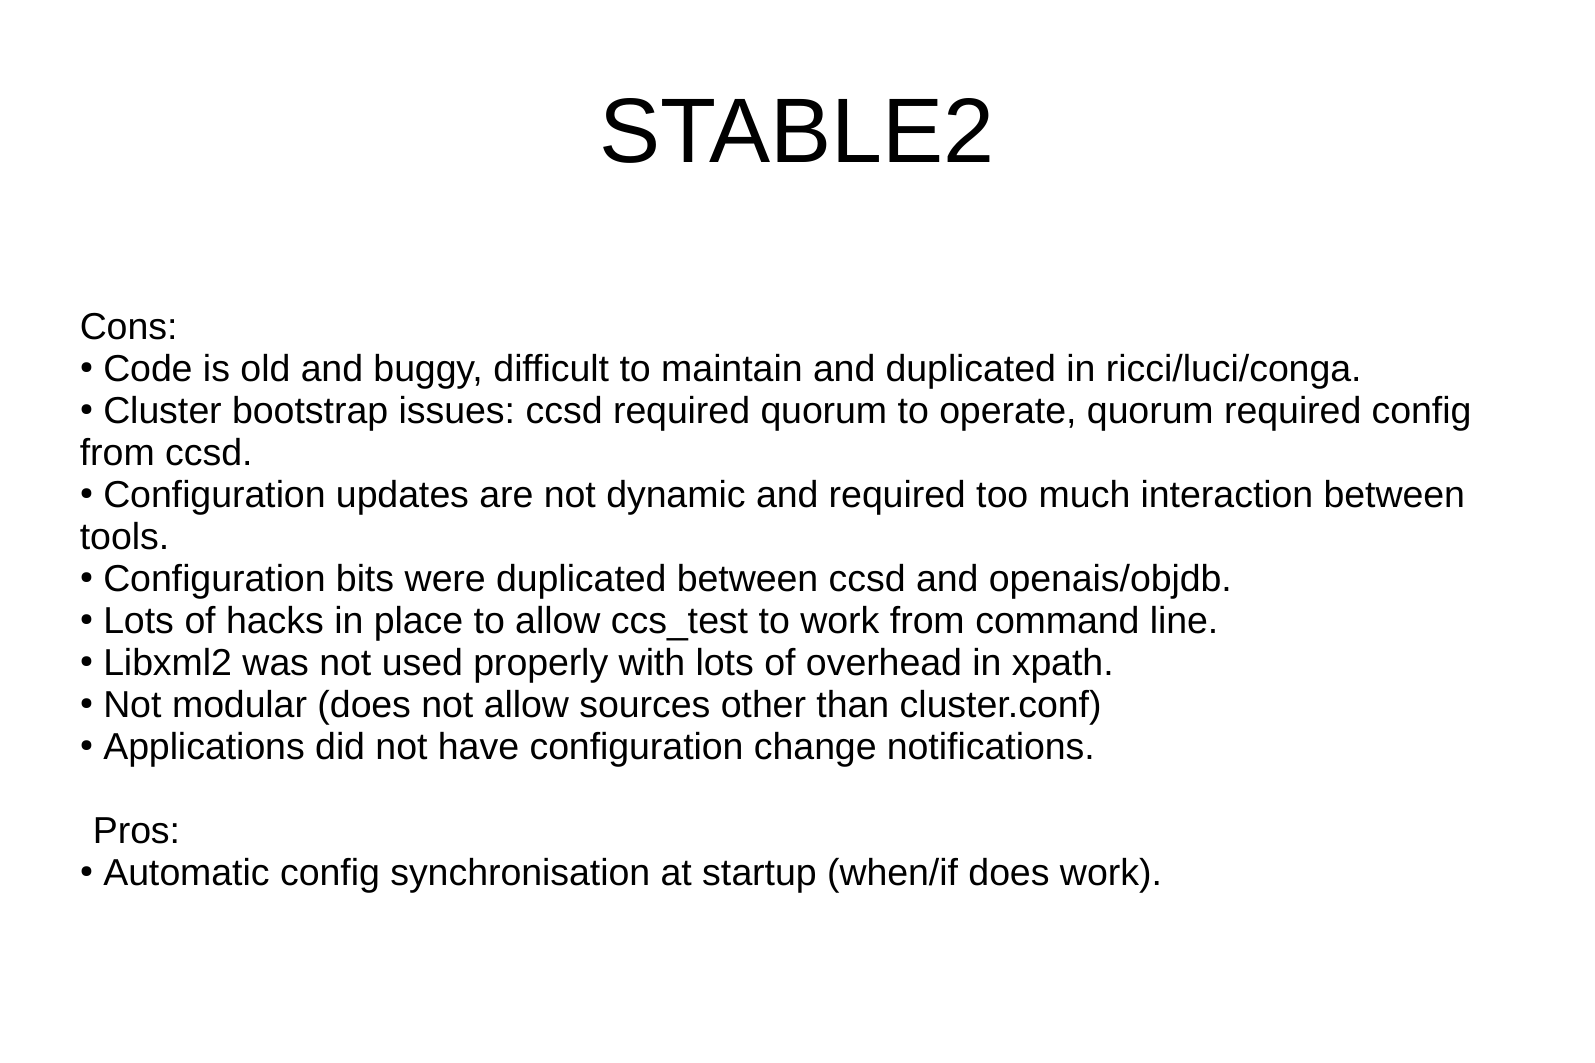

# STABLE2
Cons:
 Code is old and buggy, difficult to maintain and duplicated in ricci/luci/conga.
 Cluster bootstrap issues: ccsd required quorum to operate, quorum required config from ccsd.
 Configuration updates are not dynamic and required too much interaction between tools.
 Configuration bits were duplicated between ccsd and openais/objdb.
 Lots of hacks in place to allow ccs_test to work from command line.
 Libxml2 was not used properly with lots of overhead in xpath.
 Not modular (does not allow sources other than cluster.conf)
 Applications did not have configuration change notifications.
Pros:
 Automatic config synchronisation at startup (when/if does work).